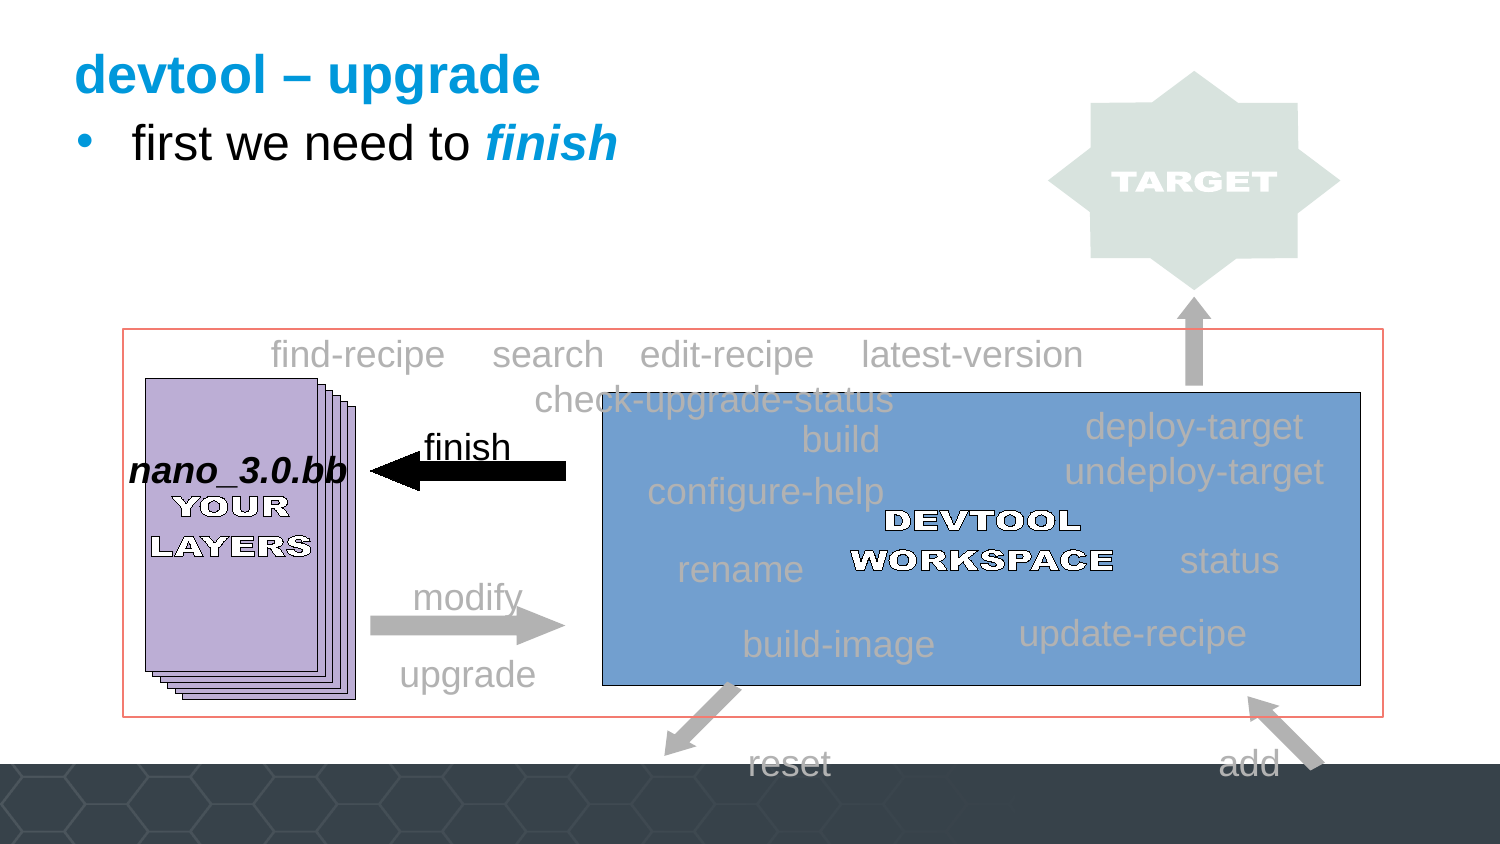

devtool – upgrade
find-recipe	search	edit-recipe	latest-version
	check-upgrade-status
deploy-target
undeploy-target
build
finish
nano_3.0.bb
configure-help
status
rename
modify
update-recipe
build-image
upgrade
reset
add
first we need to finish